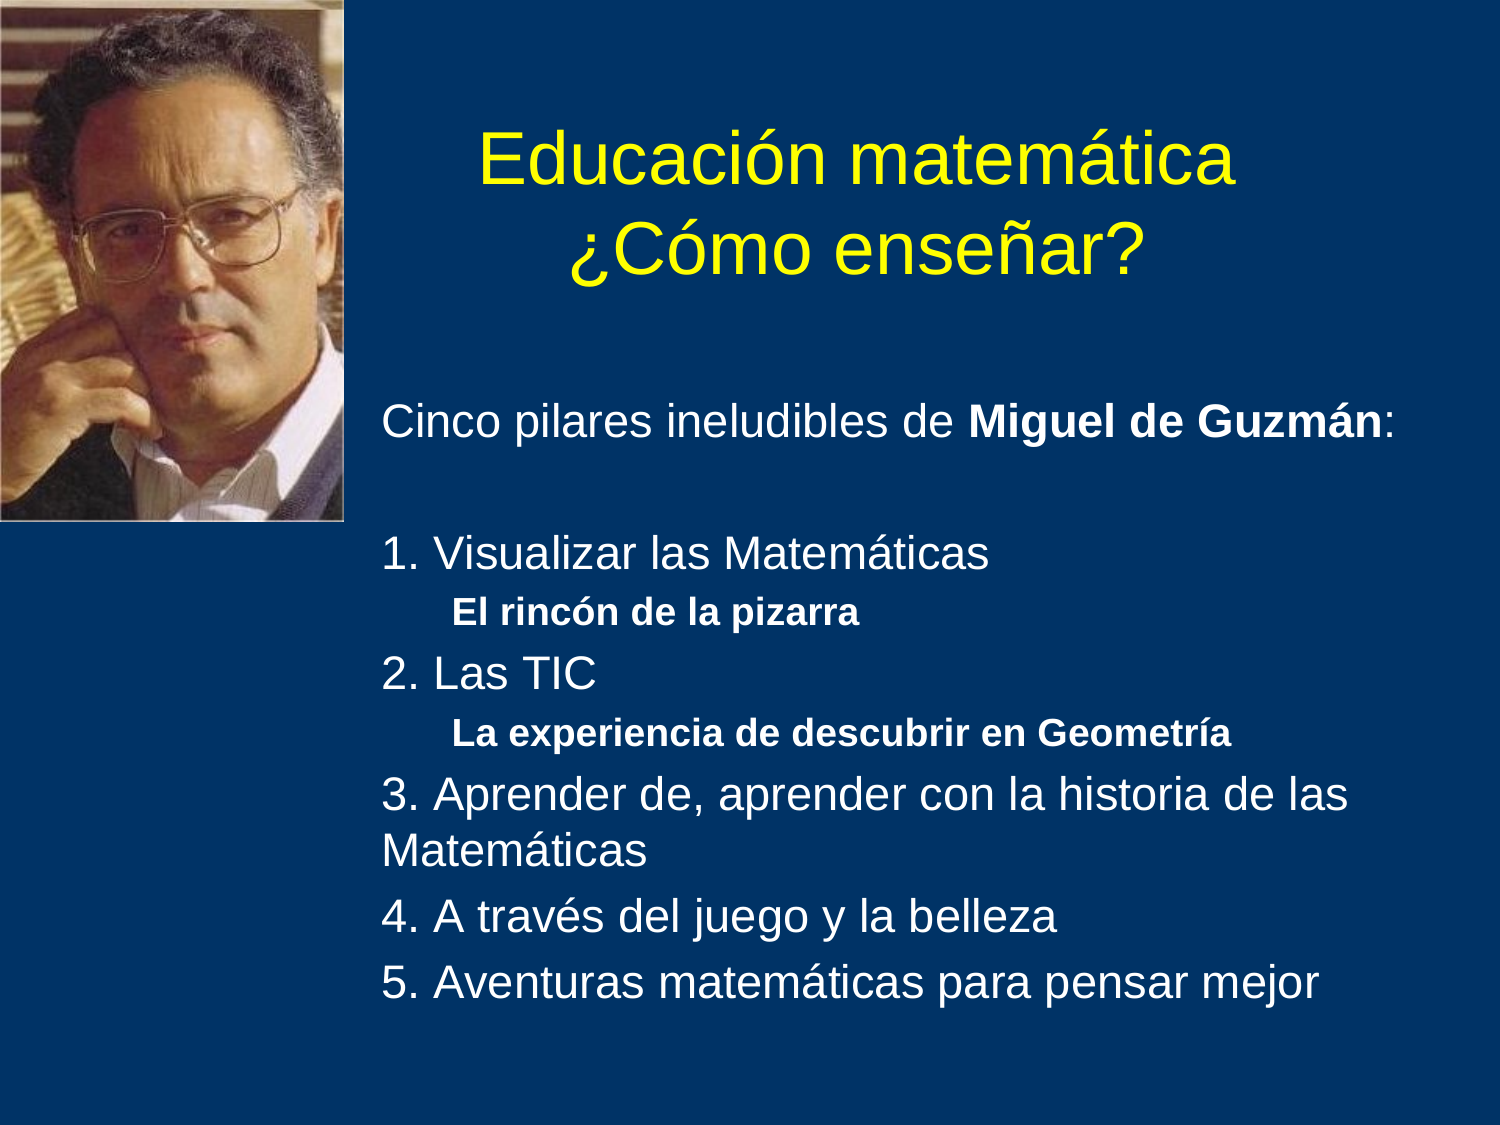

# Educación matemática ¿Cómo enseñar?
Cinco pilares ineludibles de Miguel de Guzmán:
1. Visualizar las Matemáticas
El rincón de la pizarra
2. Las TIC
La experiencia de descubrir en Geometría
3. Aprender de, aprender con la historia de las Matemáticas
4. A través del juego y la belleza
5. Aventuras matemáticas para pensar mejor